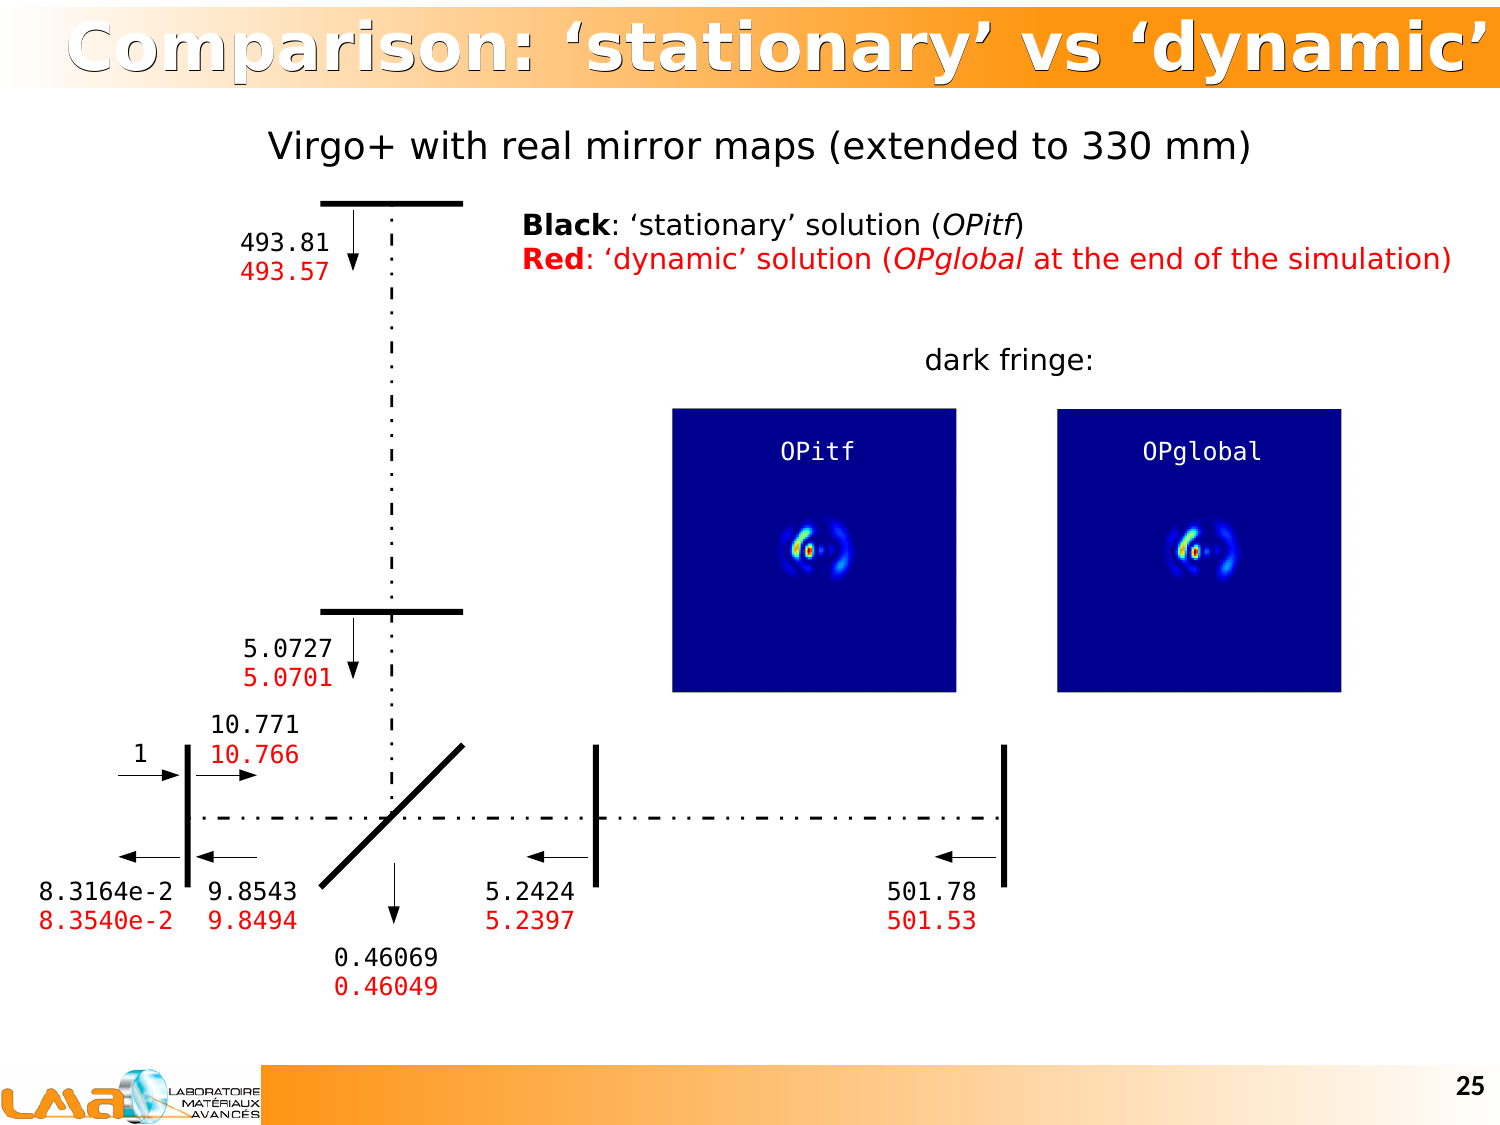

# Comparison: ‘stationary’ vs ‘dynamic’
Virgo+ with real mirror maps (extended to 330 mm)
Black: ‘stationary’ solution (OPitf)
Red: ‘dynamic’ solution (OPglobal at the end of the simulation)
493.81
493.57
dark fringe:
OPitf
OPglobal
5.0727
5.0701
10.771
1
10.766
8.3164e-2
5.2424
501.78
9.8543
8.3540e-2
5.2397
501.53
9.8494
0.46069
0.46049
25